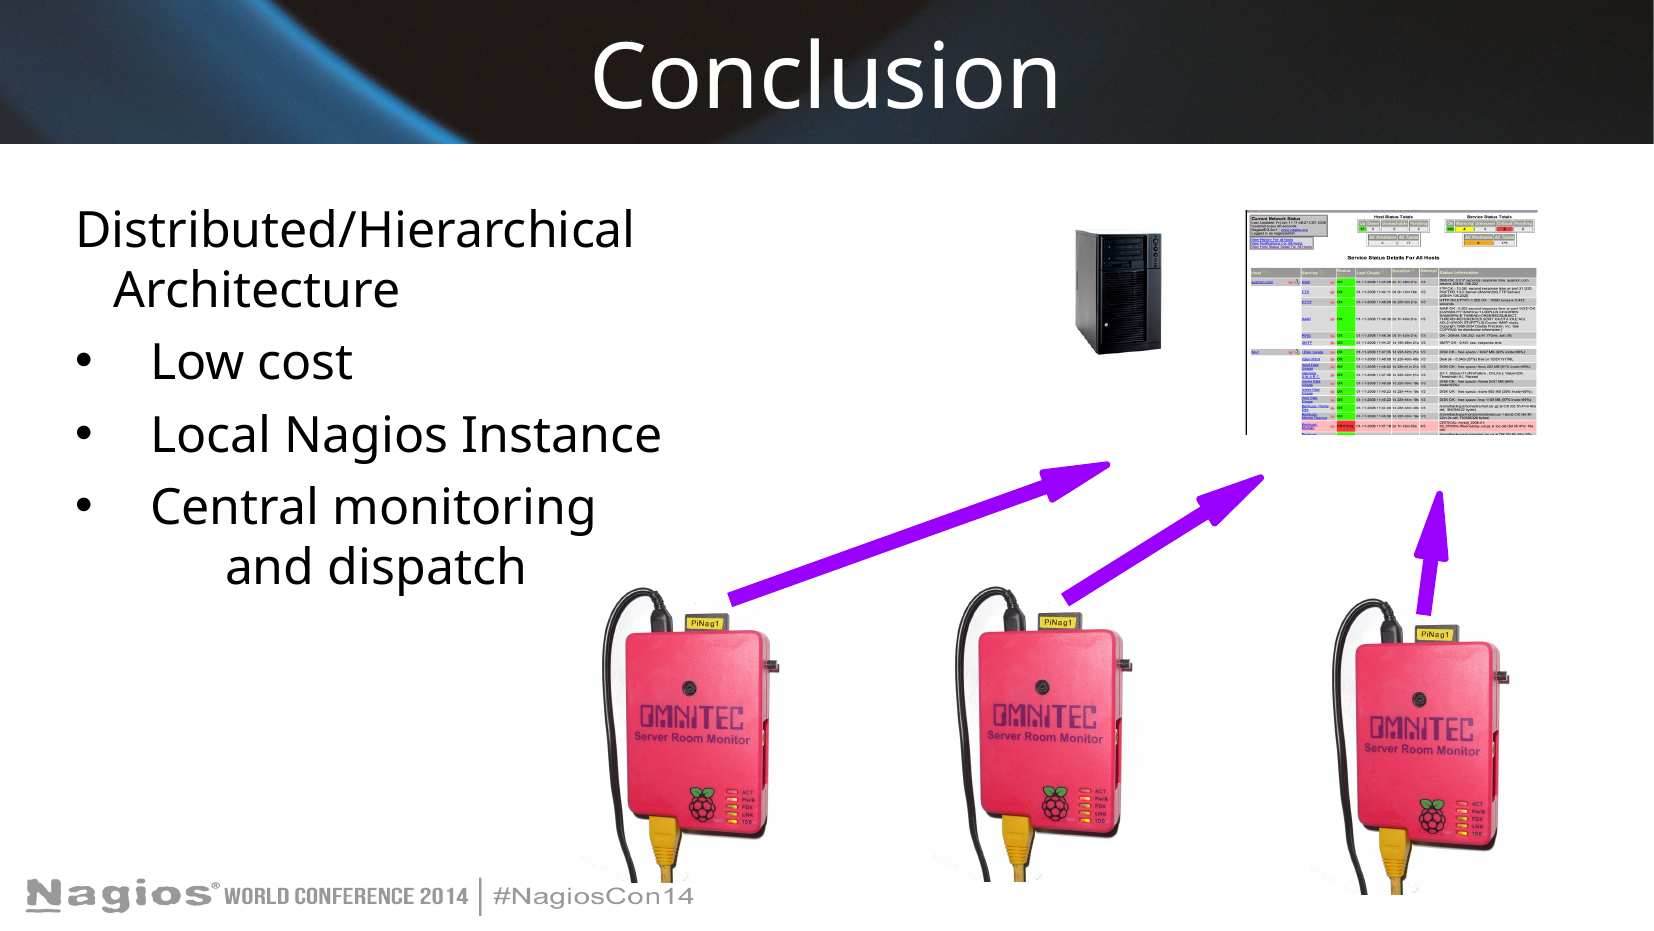

Conclusion
# Distributed/Hierarchical Architecture
Low cost
Local Nagios Instance
Central monitoring
and dispatch